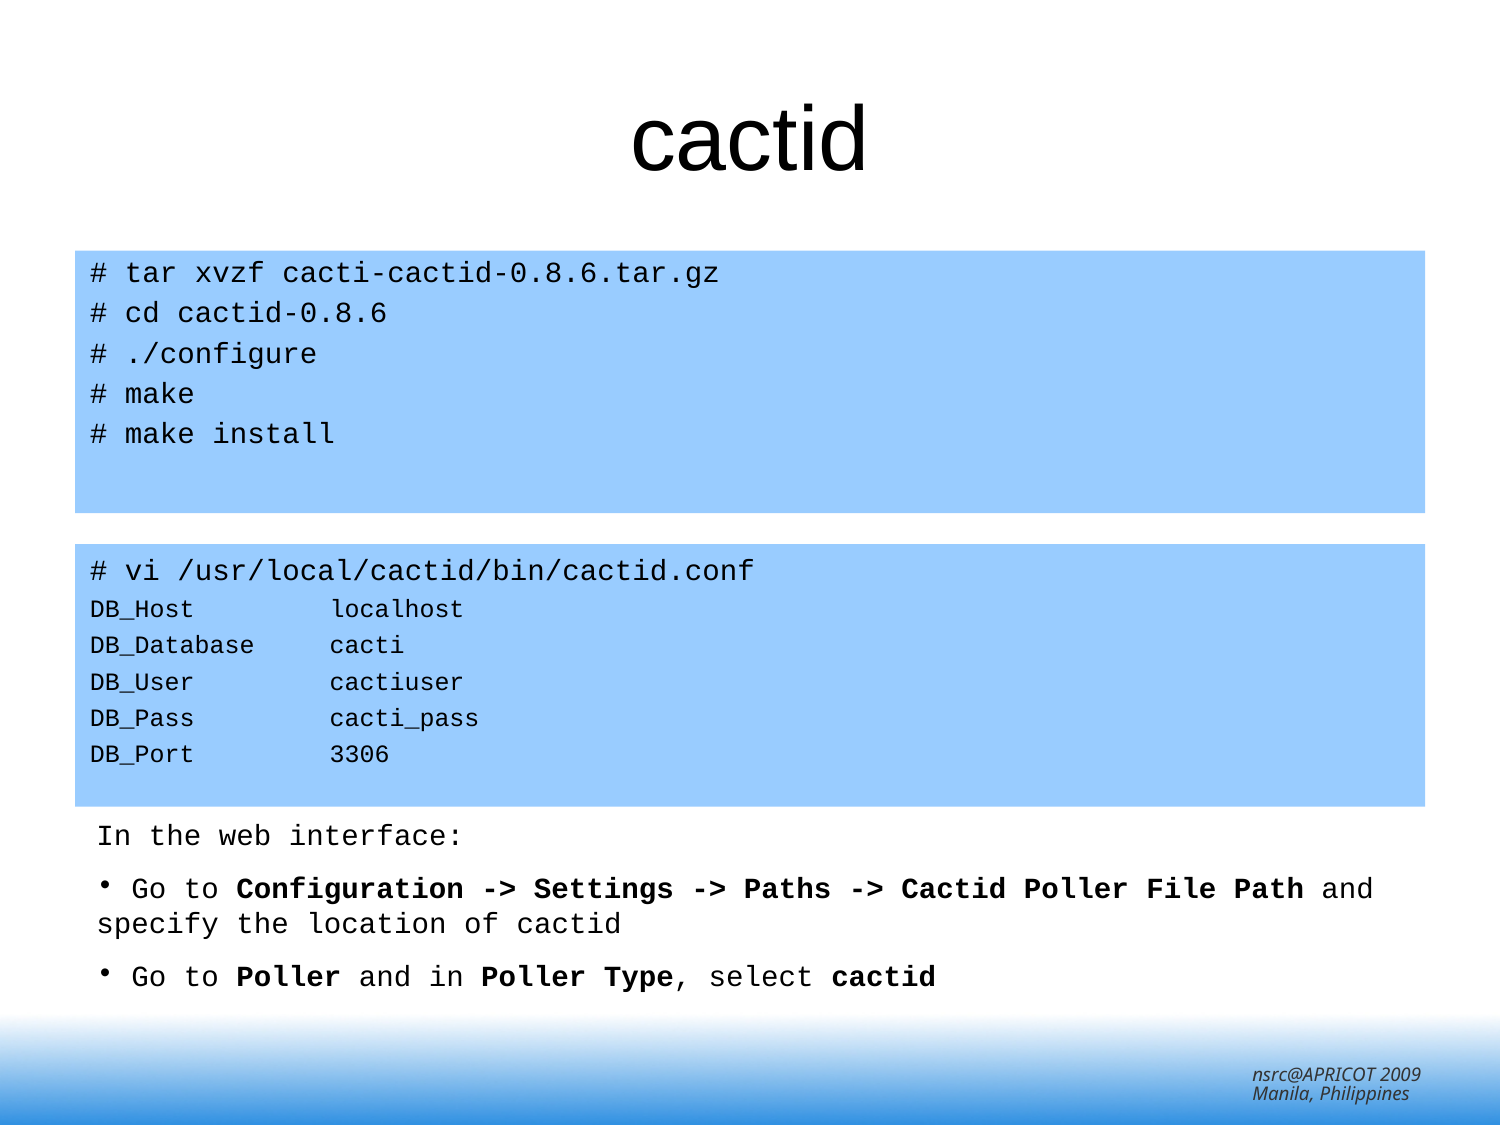

# cactid
# tar xvzf cacti-cactid-0.8.6.tar.gz
# cd cactid-0.8.6
# ./configure
# make
# make install
# vi /usr/local/cactid/bin/cactid.conf
DB_Host localhost
DB_Database cacti
DB_User cactiuser
DB_Pass cacti_pass
DB_Port 3306
In the web interface:
 Go to Configuration -> Settings -> Paths -> Cactid Poller File Path and specify the location of cactid
 Go to Poller and in Poller Type, select cactid